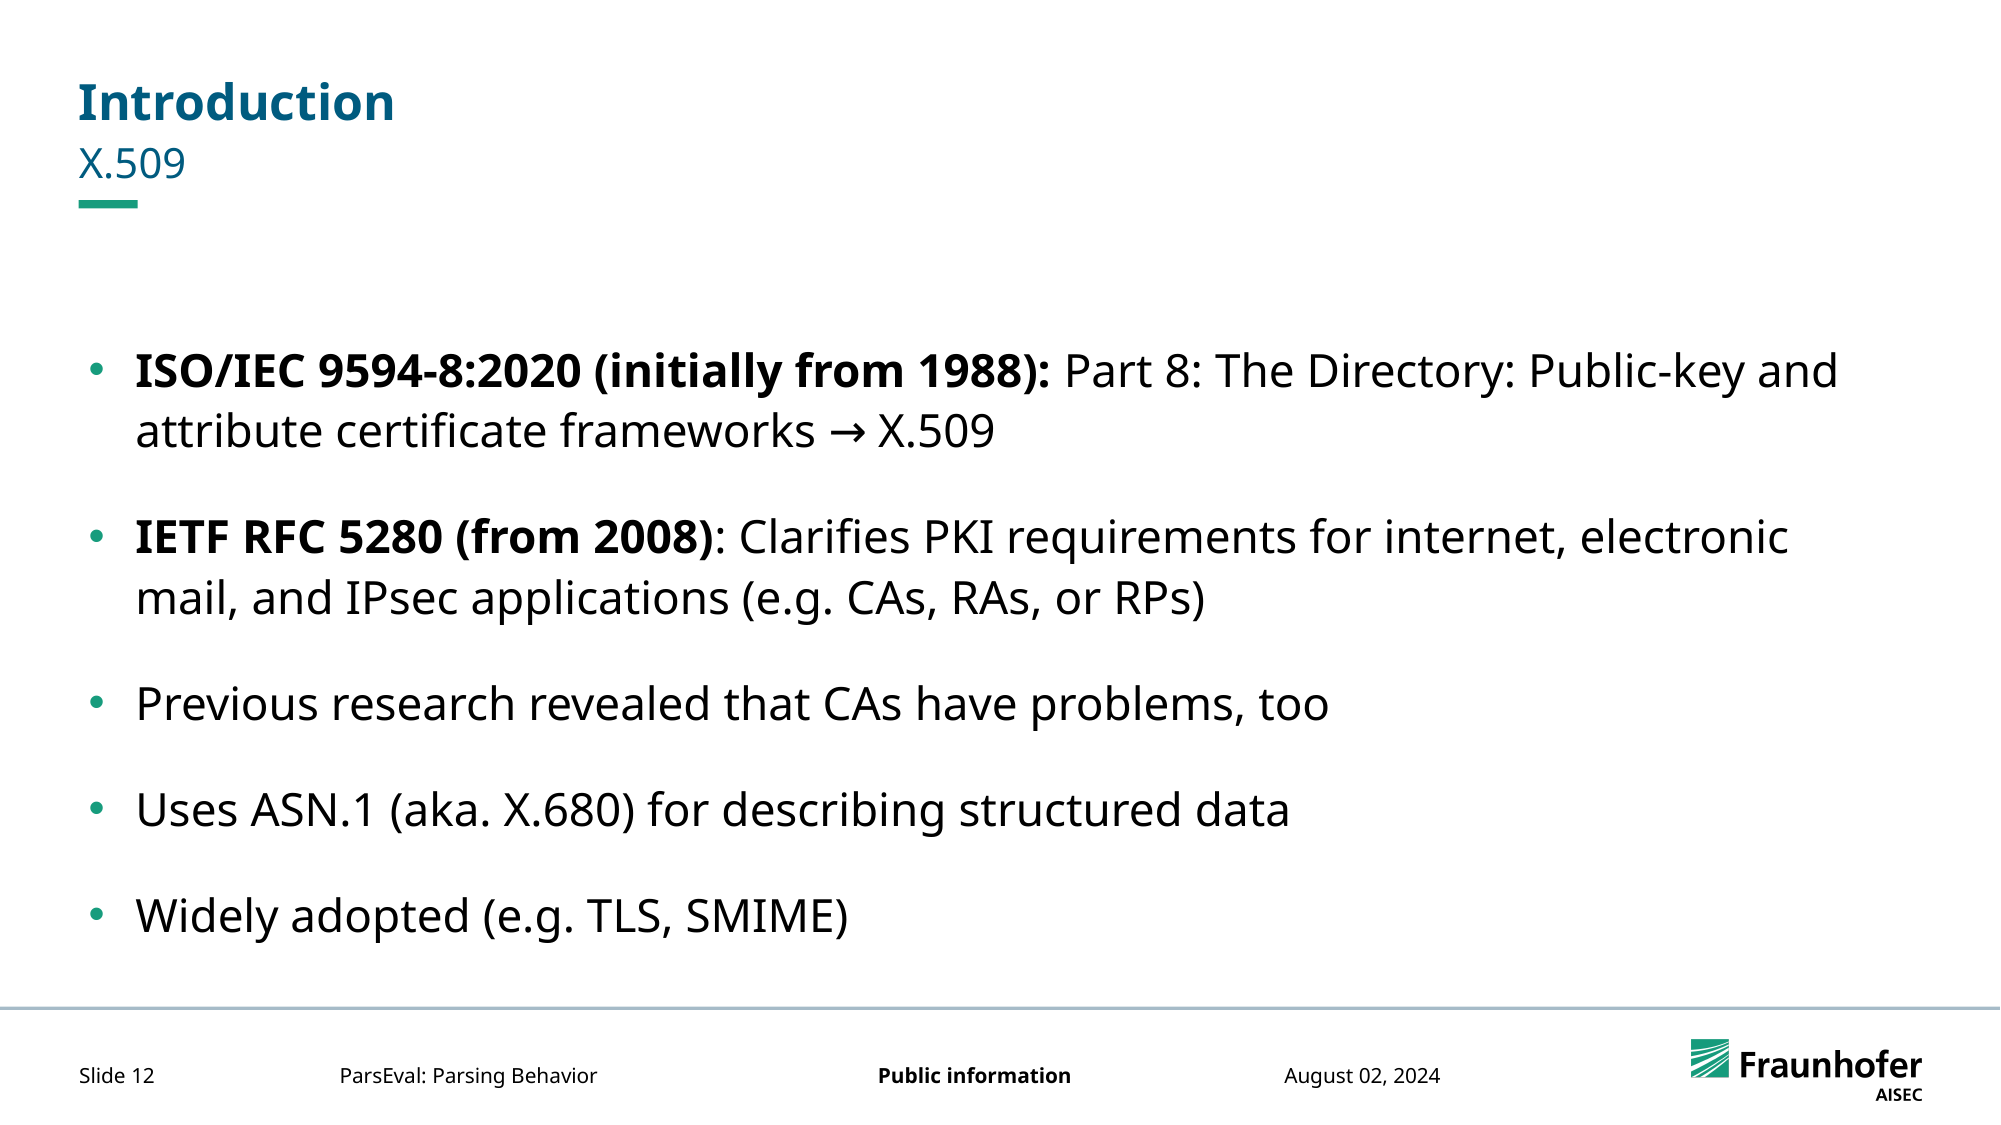

# Introduction
X.509
ISO/IEC 9594-8:2020 (initially from 1988): Part 8: The Directory: Public-key and attribute certificate frameworks → X.509
IETF RFC 5280 (from 2008): Clarifies PKI requirements for internet, electronic mail, and IPsec applications (e.g. CAs, RAs, or RPs)
Previous research revealed that CAs have problems, too
Uses ASN.1 (aka. X.680) for describing structured data
Widely adopted (e.g. TLS, SMIME)